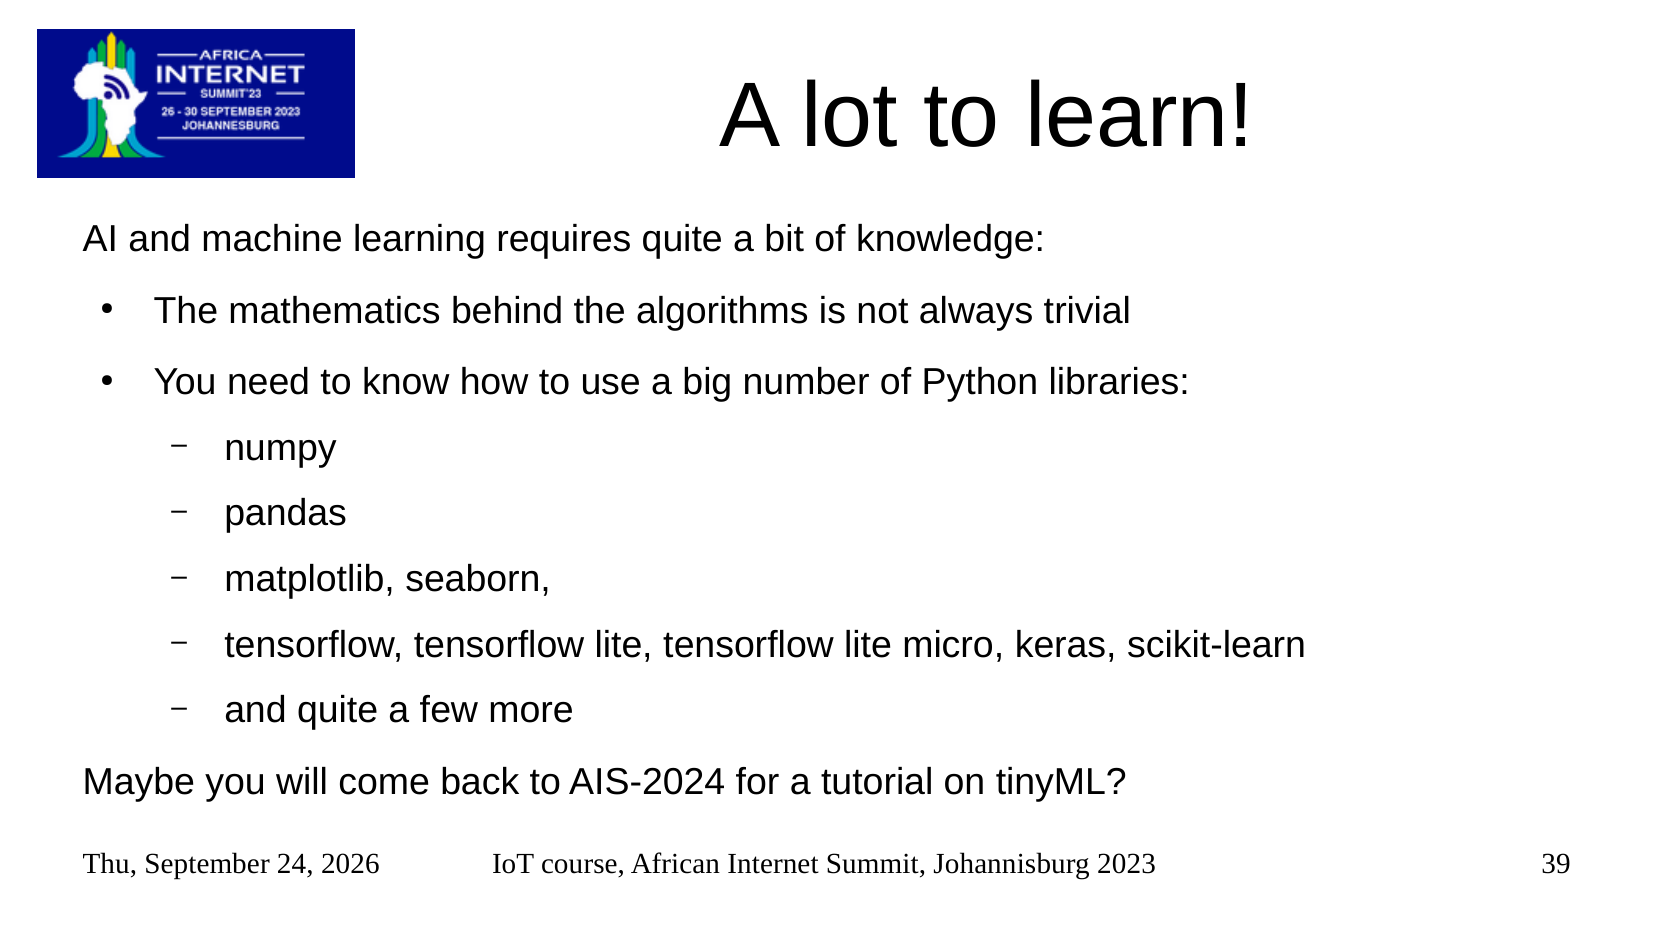

# A lot to learn!
AI and machine learning requires quite a bit of knowledge:
The mathematics behind the algorithms is not always trivial
You need to know how to use a big number of Python libraries:
numpy
pandas
matplotlib, seaborn,
tensorflow, tensorflow lite, tensorflow lite micro, keras, scikit-learn
and quite a few more
Maybe you will come back to AIS-2024 for a tutorial on tinyML?
IoT course, African Internet Summit, Johannisburg 2023
39